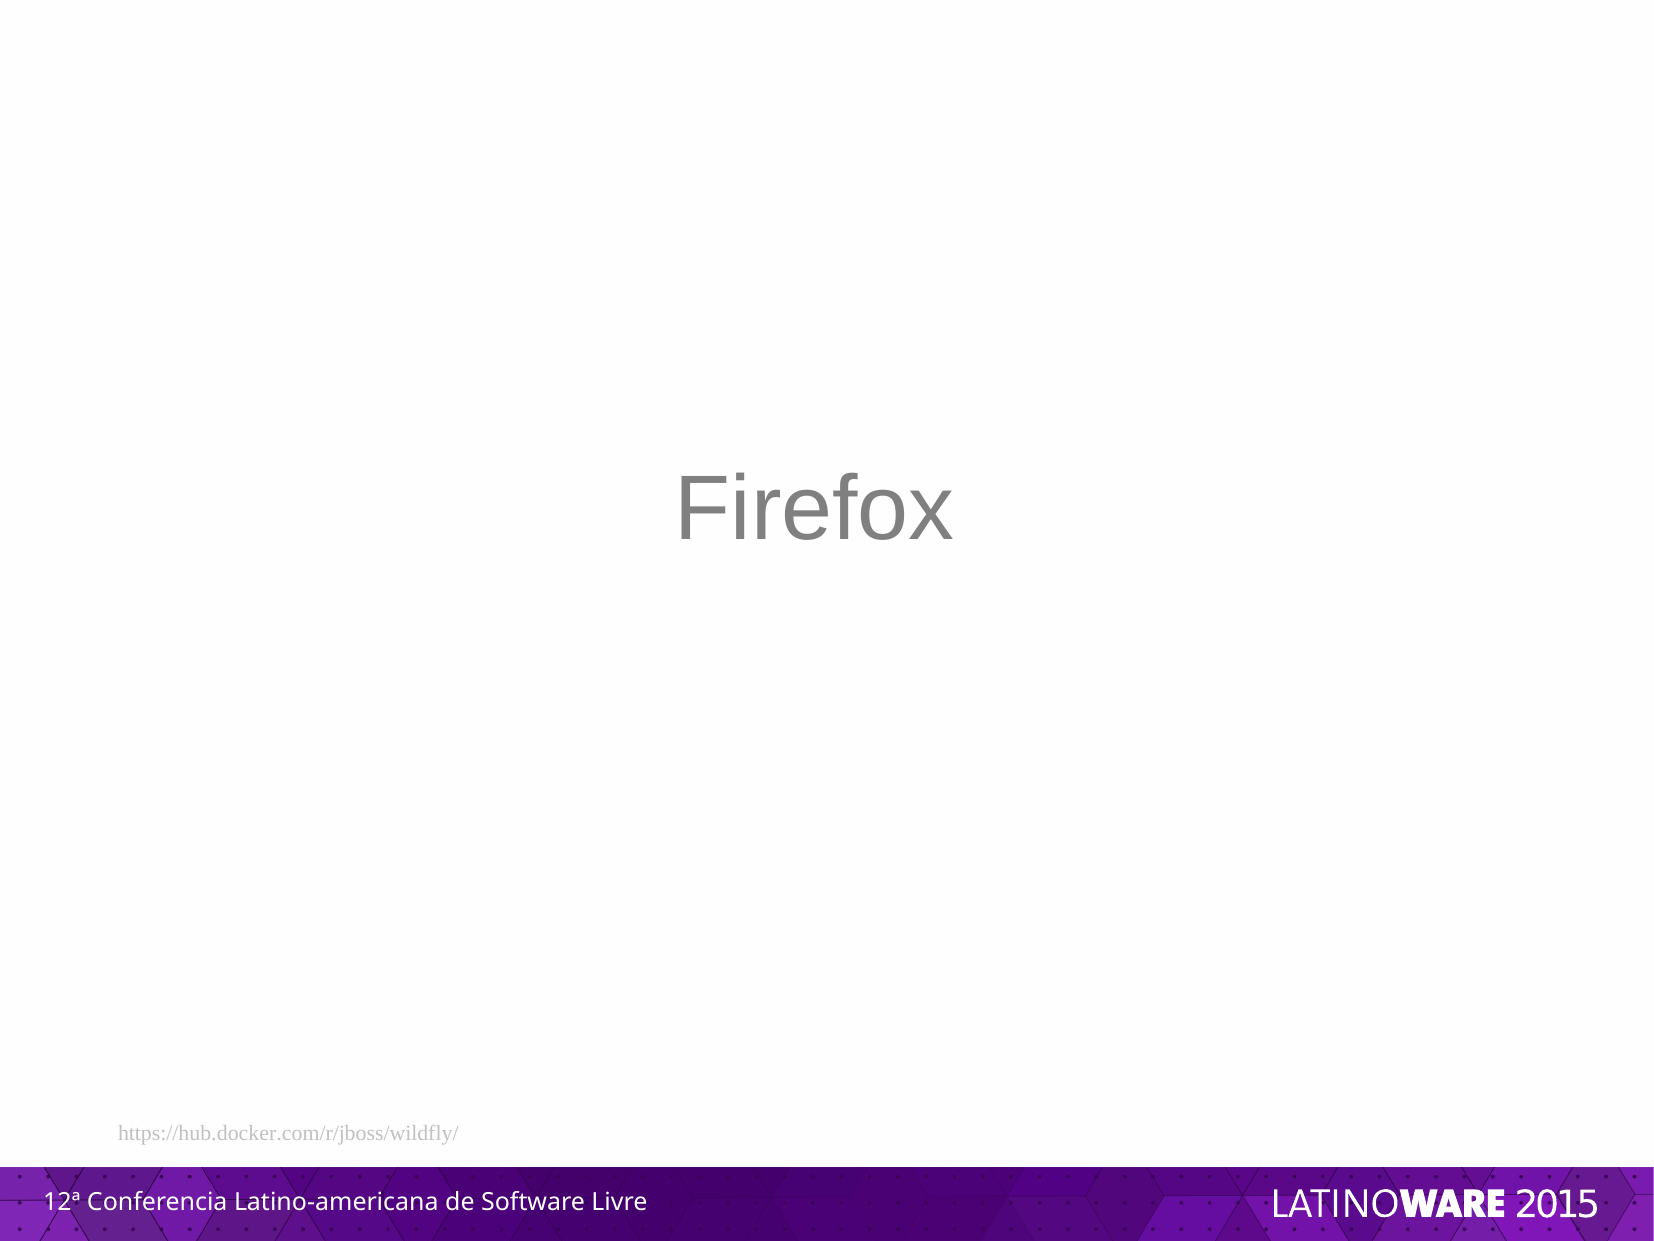

Firefox
https://hub.docker.com/r/jboss/wildfly/
12ª Conferencia Latino-americana de Software Livre